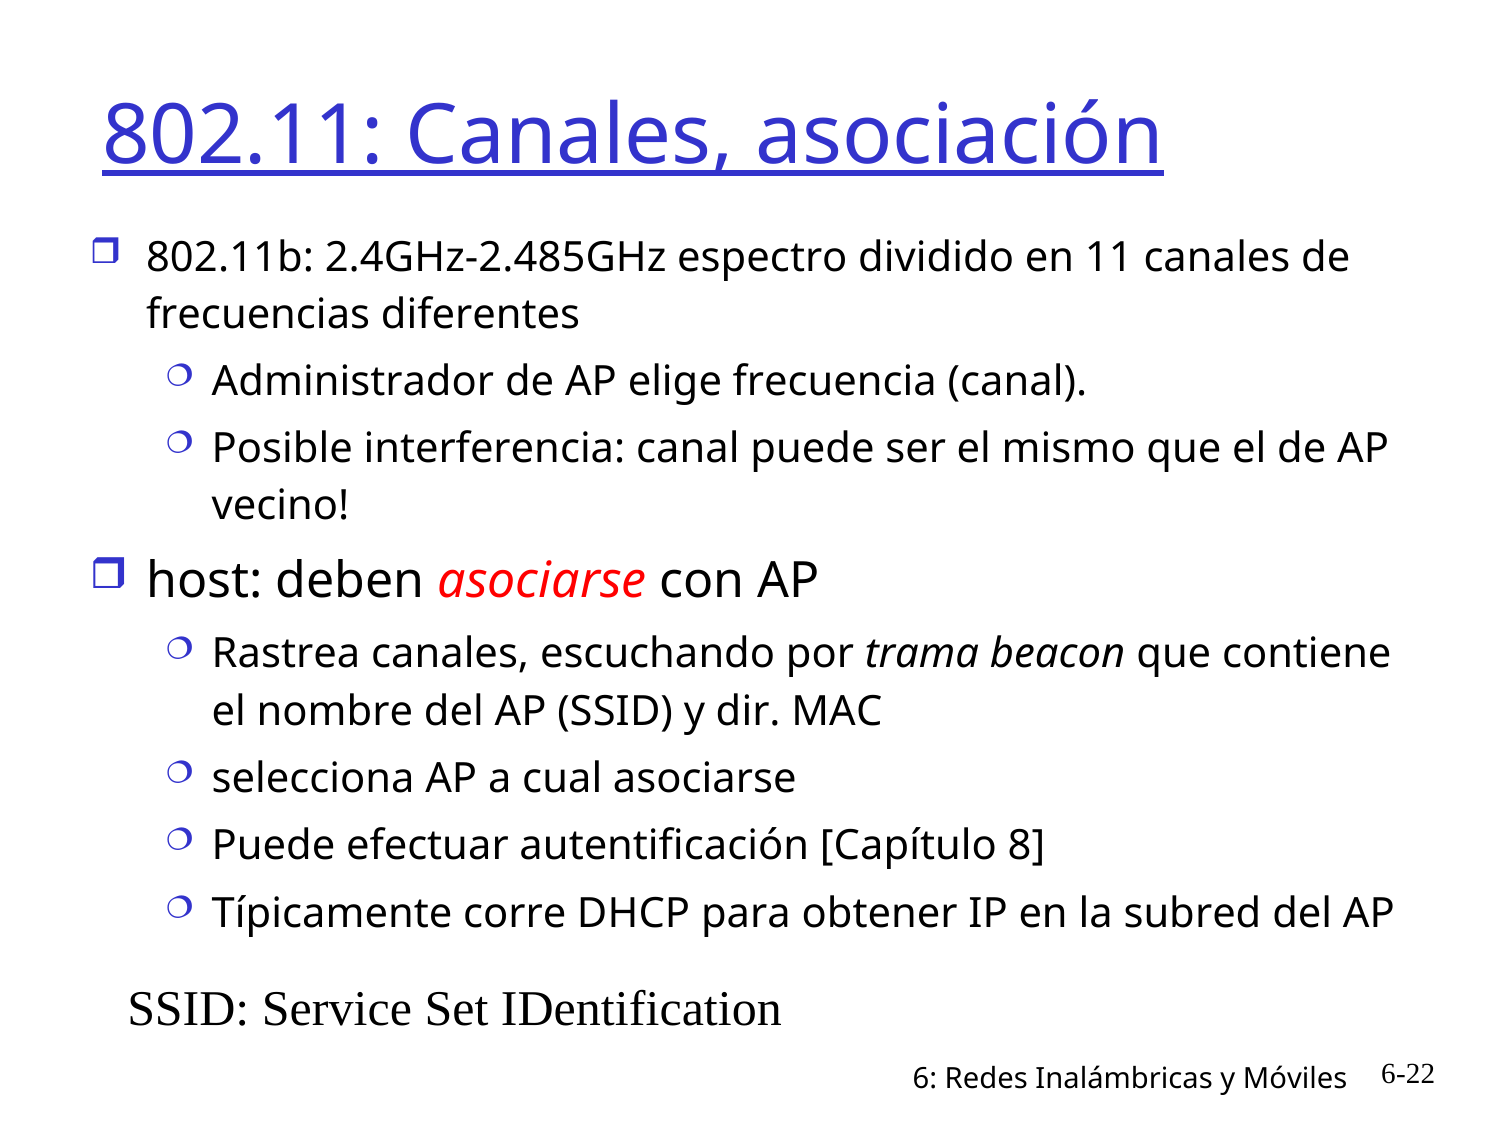

# 802.11: Canales, asociación
802.11b: 2.4GHz-2.485GHz espectro dividido en 11 canales de frecuencias diferentes
Administrador de AP elige frecuencia (canal).
Posible interferencia: canal puede ser el mismo que el de AP vecino!
host: deben asociarse con AP
Rastrea canales, escuchando por trama beacon que contiene el nombre del AP (SSID) y dir. MAC
selecciona AP a cual asociarse
Puede efectuar autentificación [Capítulo 8]
Típicamente corre DHCP para obtener IP en la subred del AP
SSID: Service Set IDentification
22